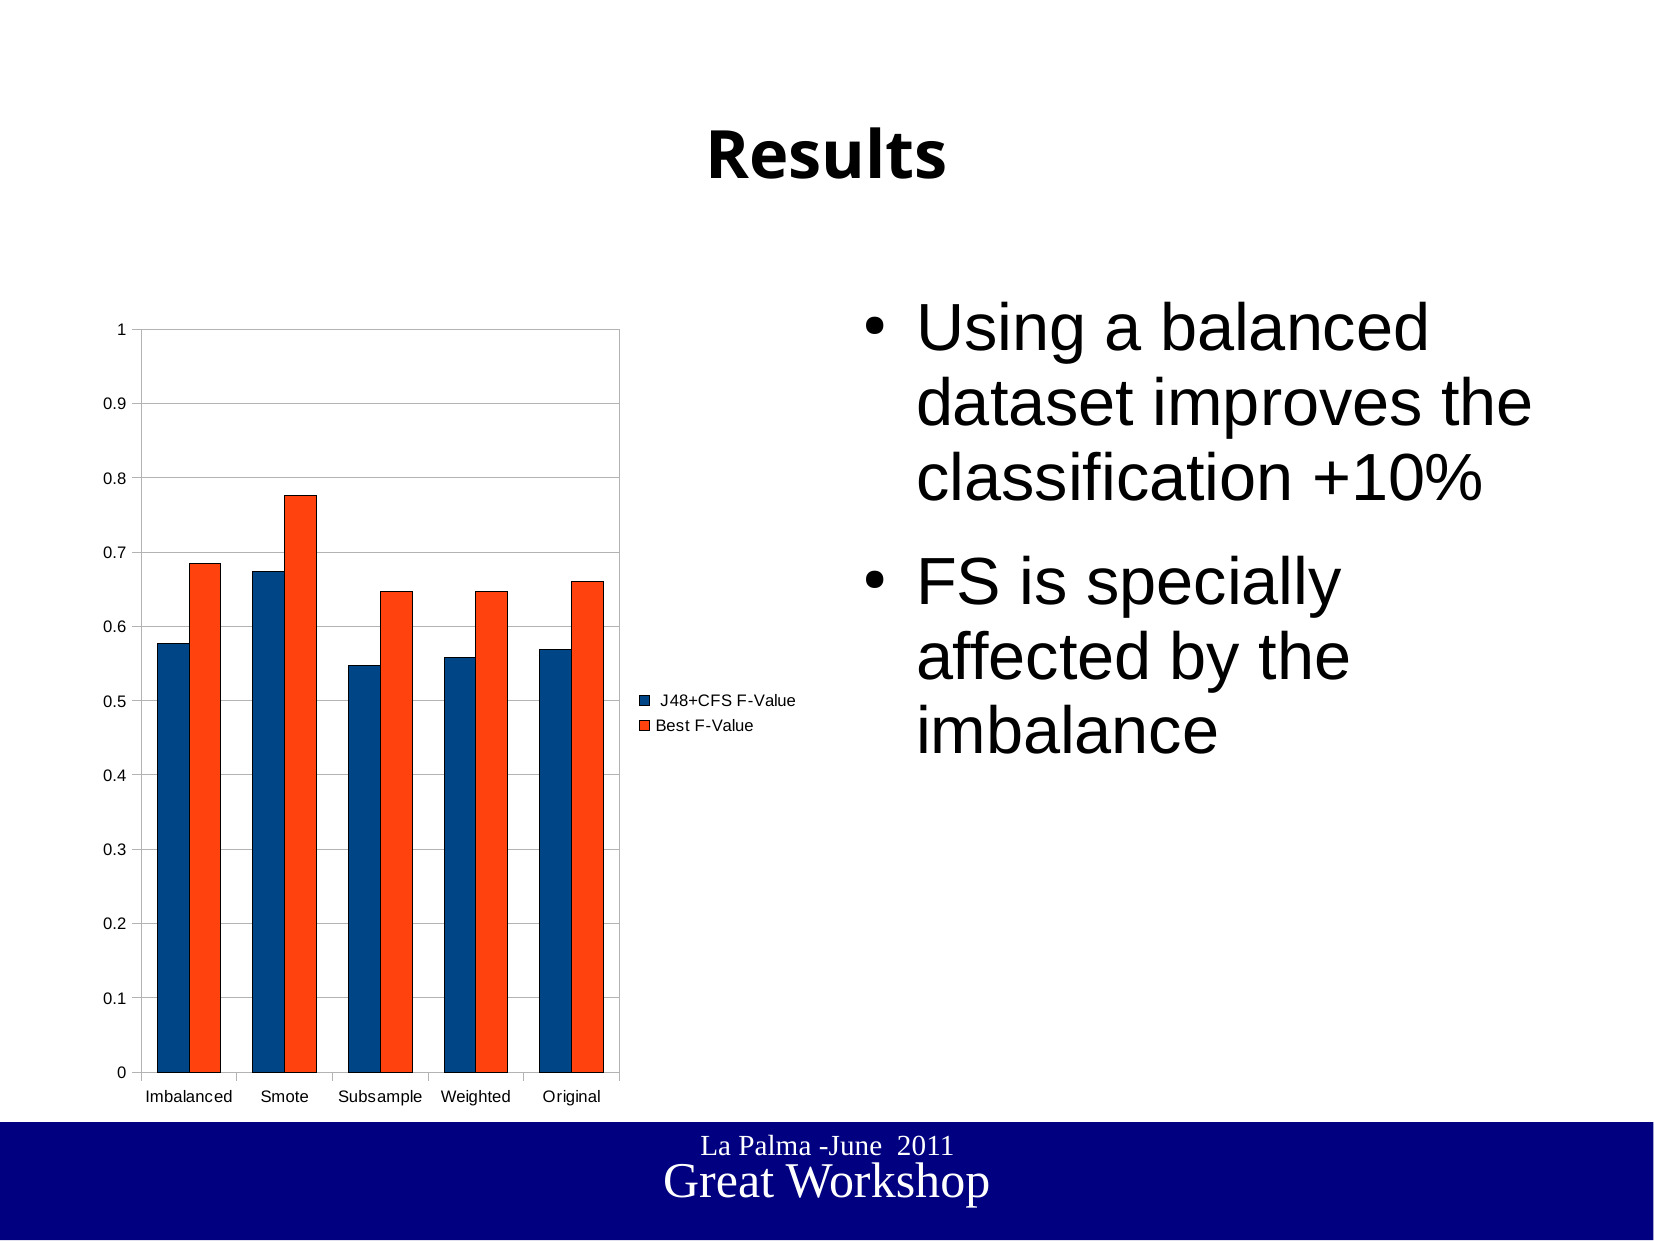

# Results
Using a balanced dataset improves the classification +10%
FS is specially affected by the imbalance
### Chart
| Category | J48+CFS F-Value | Best F-Value |
|---|---|---|
| Imbalanced | 0.577 | 0.6841 |
| Smote | 0.6734 | 0.7762 |
| Subsample | 0.547 | 0.6467 |
| Weighted | 0.5587 | 0.647 |
| Original | 0.5695 | 0.66 |